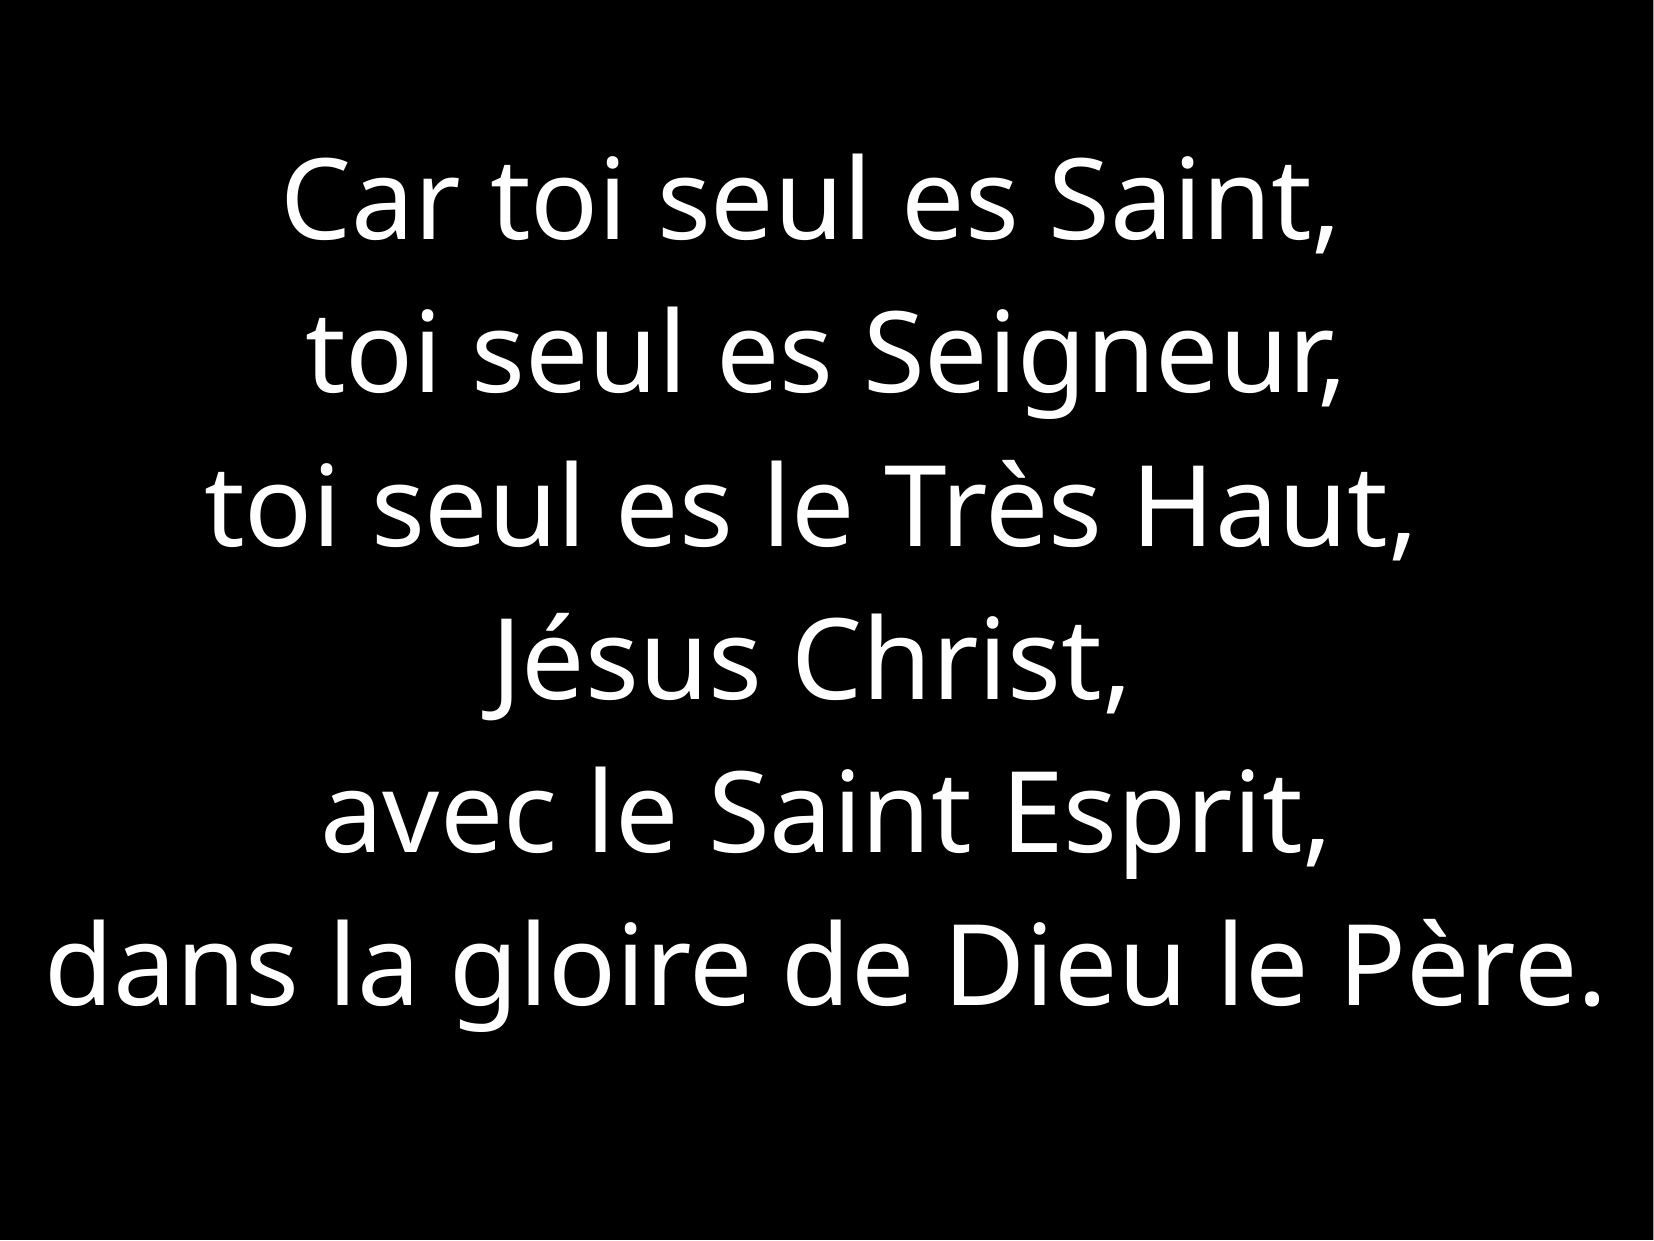

# Car toi seul es Saint,
toi seul es Seigneur,
toi seul es le Très Haut,
Jésus Christ,
avec le Saint Esprit,
dans la gloire de Dieu le Père.